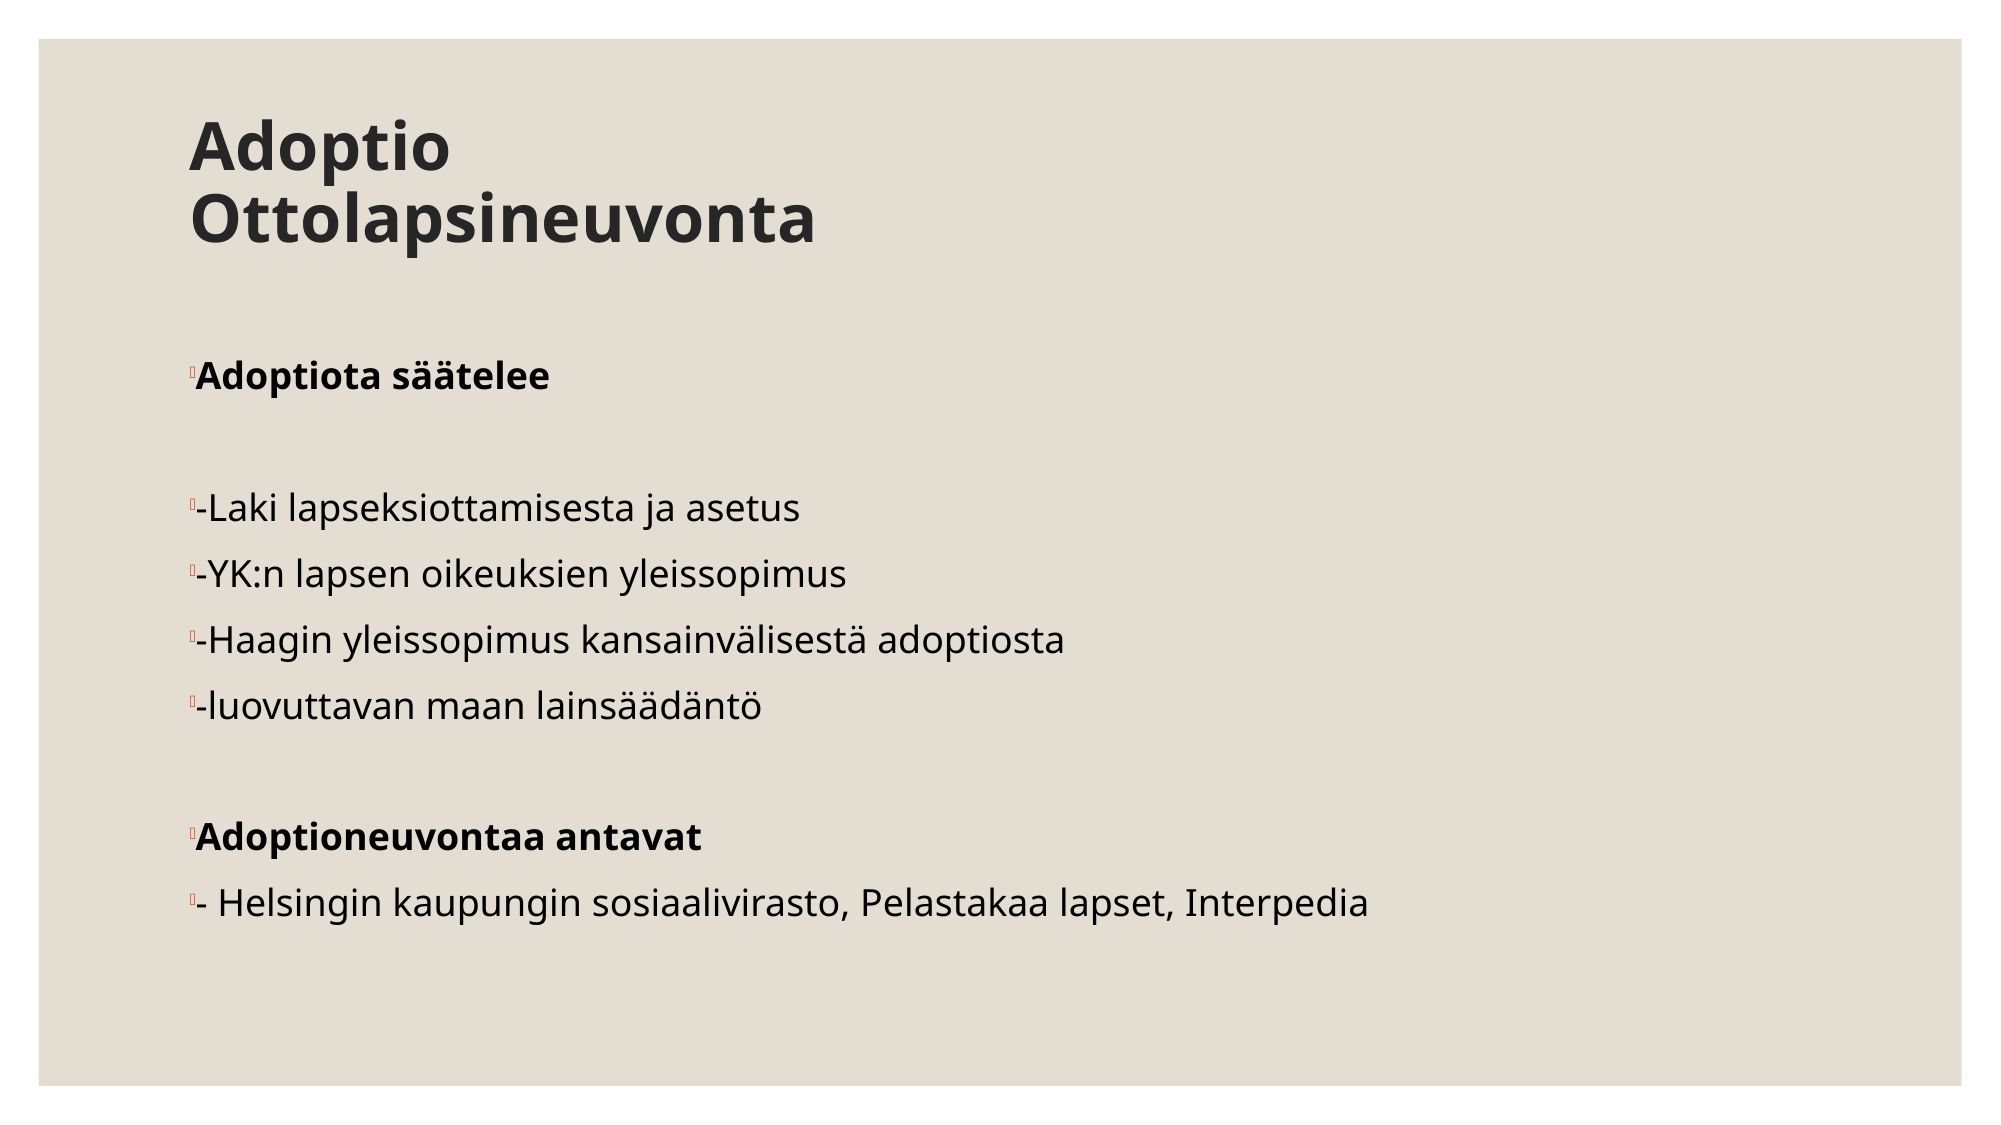

# Adoptio Ottolapsineuvonta
Adoptiota säätelee
-Laki lapseksiottamisesta ja asetus
-YK:n lapsen oikeuksien yleissopimus
-Haagin yleissopimus kansainvälisestä adoptiosta
-luovuttavan maan lainsäädäntö
Adoptioneuvontaa antavat
- Helsingin kaupungin sosiaalivirasto, Pelastakaa lapset, Interpedia